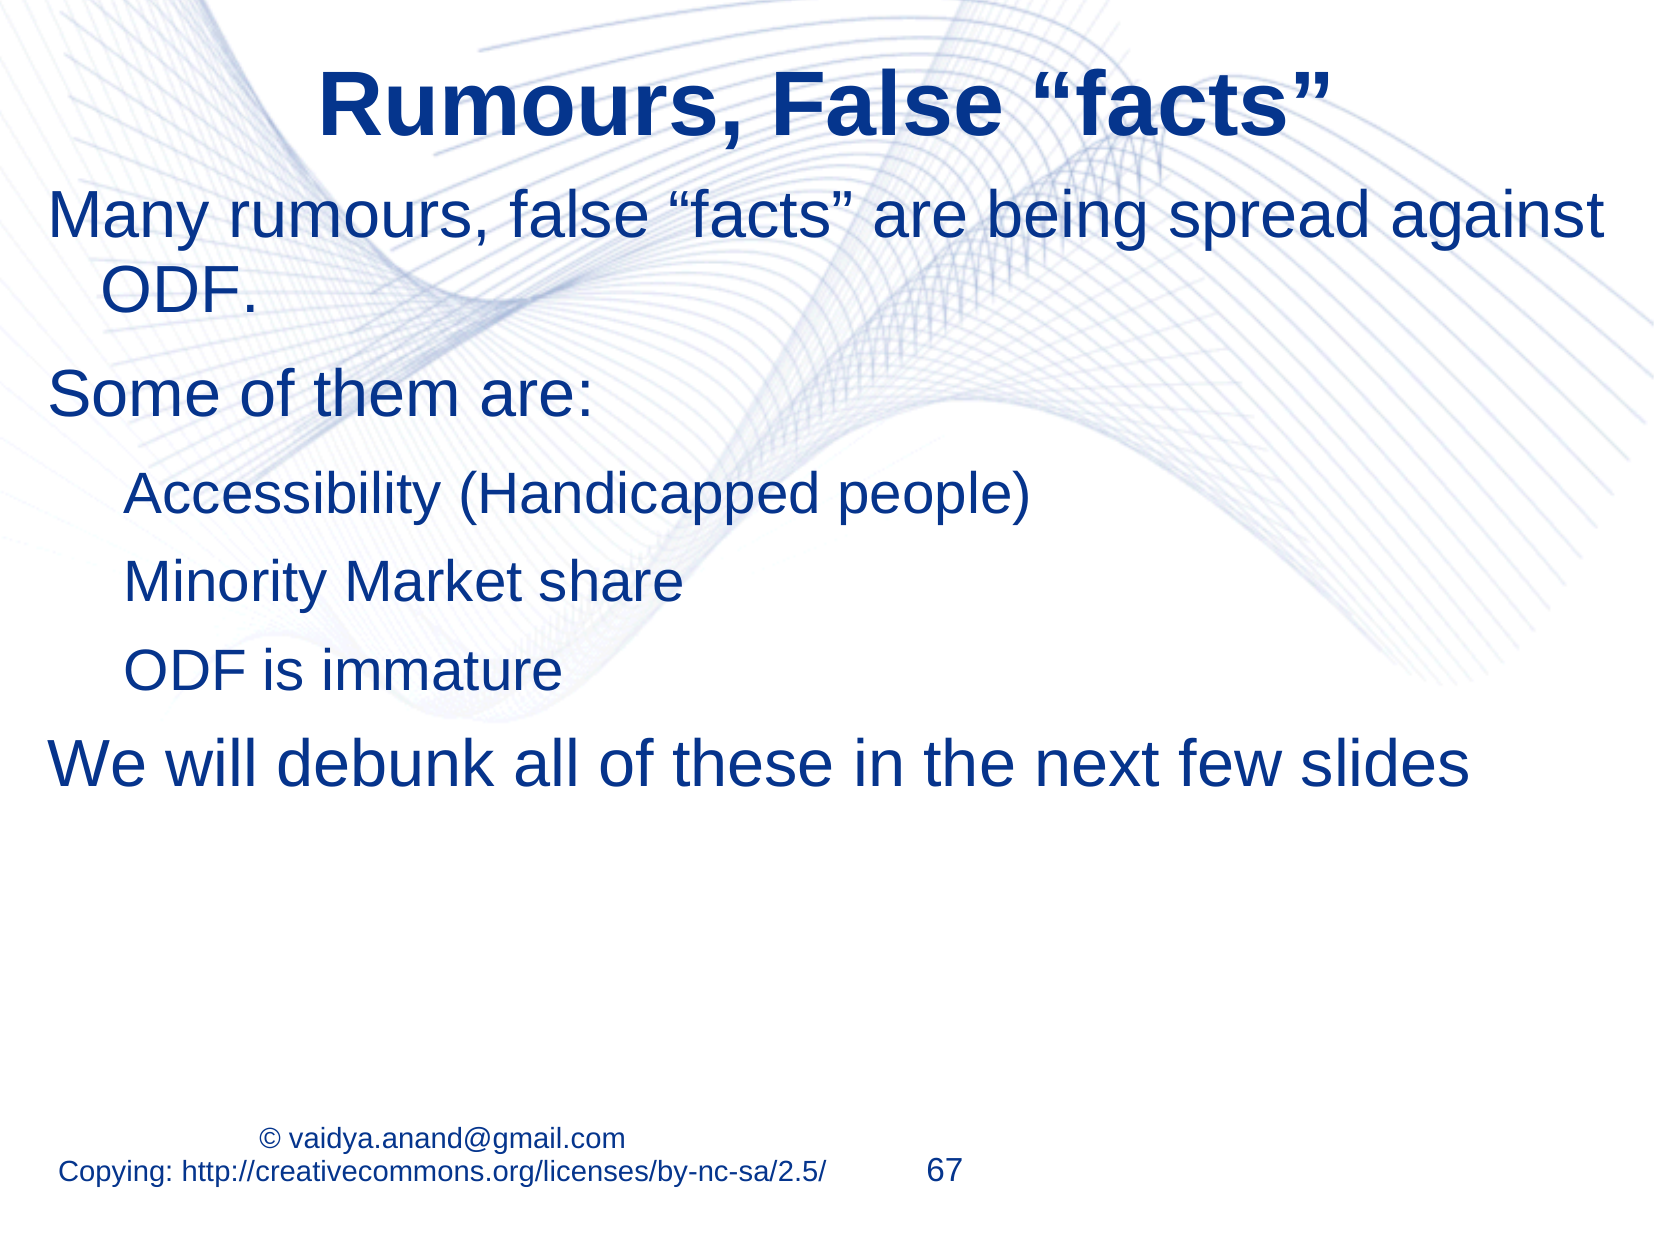

# Rumours, False “facts”
Many rumours, false “facts” are being spread against ODF.
Some of them are:
Accessibility (Handicapped people)
Minority Market share
ODF is immature
We will debunk all of these in the next few slides
http://www.broffice.org
67